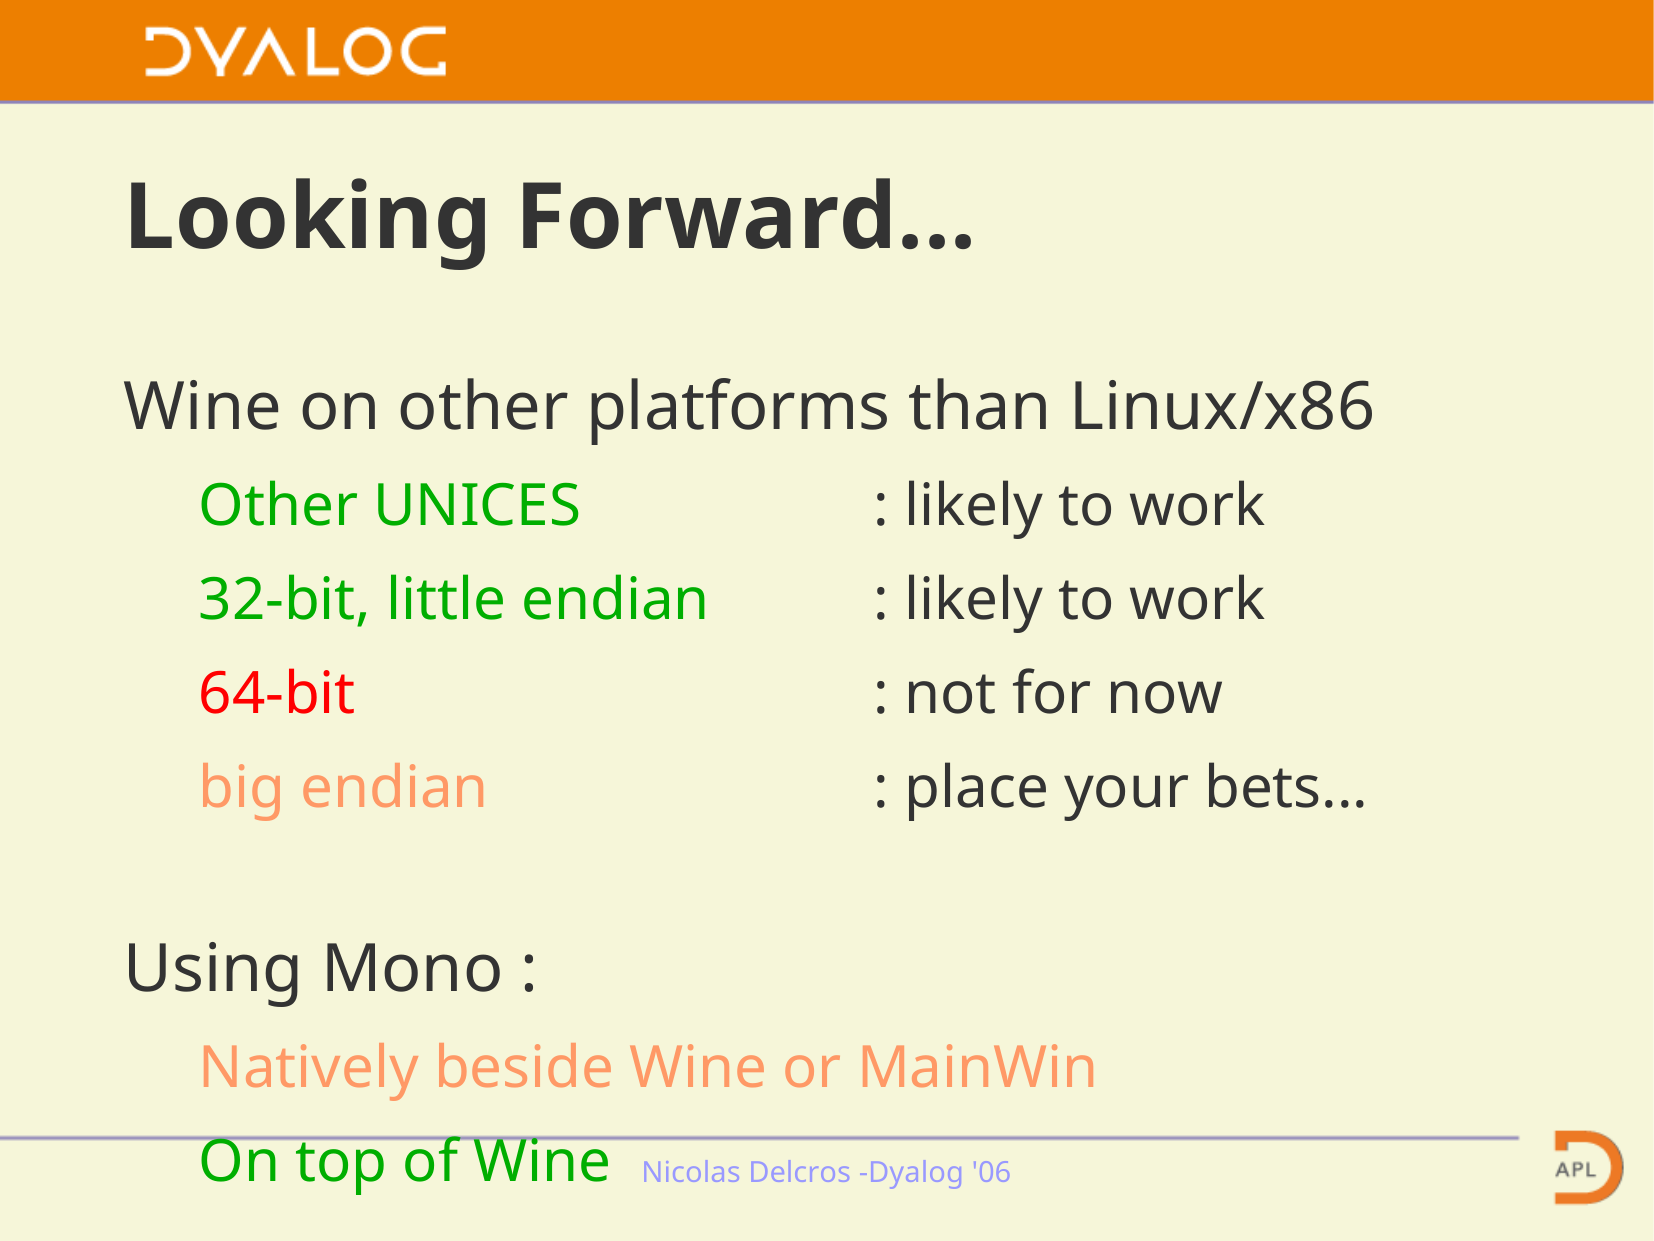

# Looking Forward...
Wine on other platforms than Linux/x86
Other UNICES		: likely to work
32-bit, little endian		: likely to work
64-bit				: not for now
big endian			: place your bets...
Using Mono :
Natively beside Wine or MainWin
On top of Wine
Nicolas Delcros -Dyalog '06